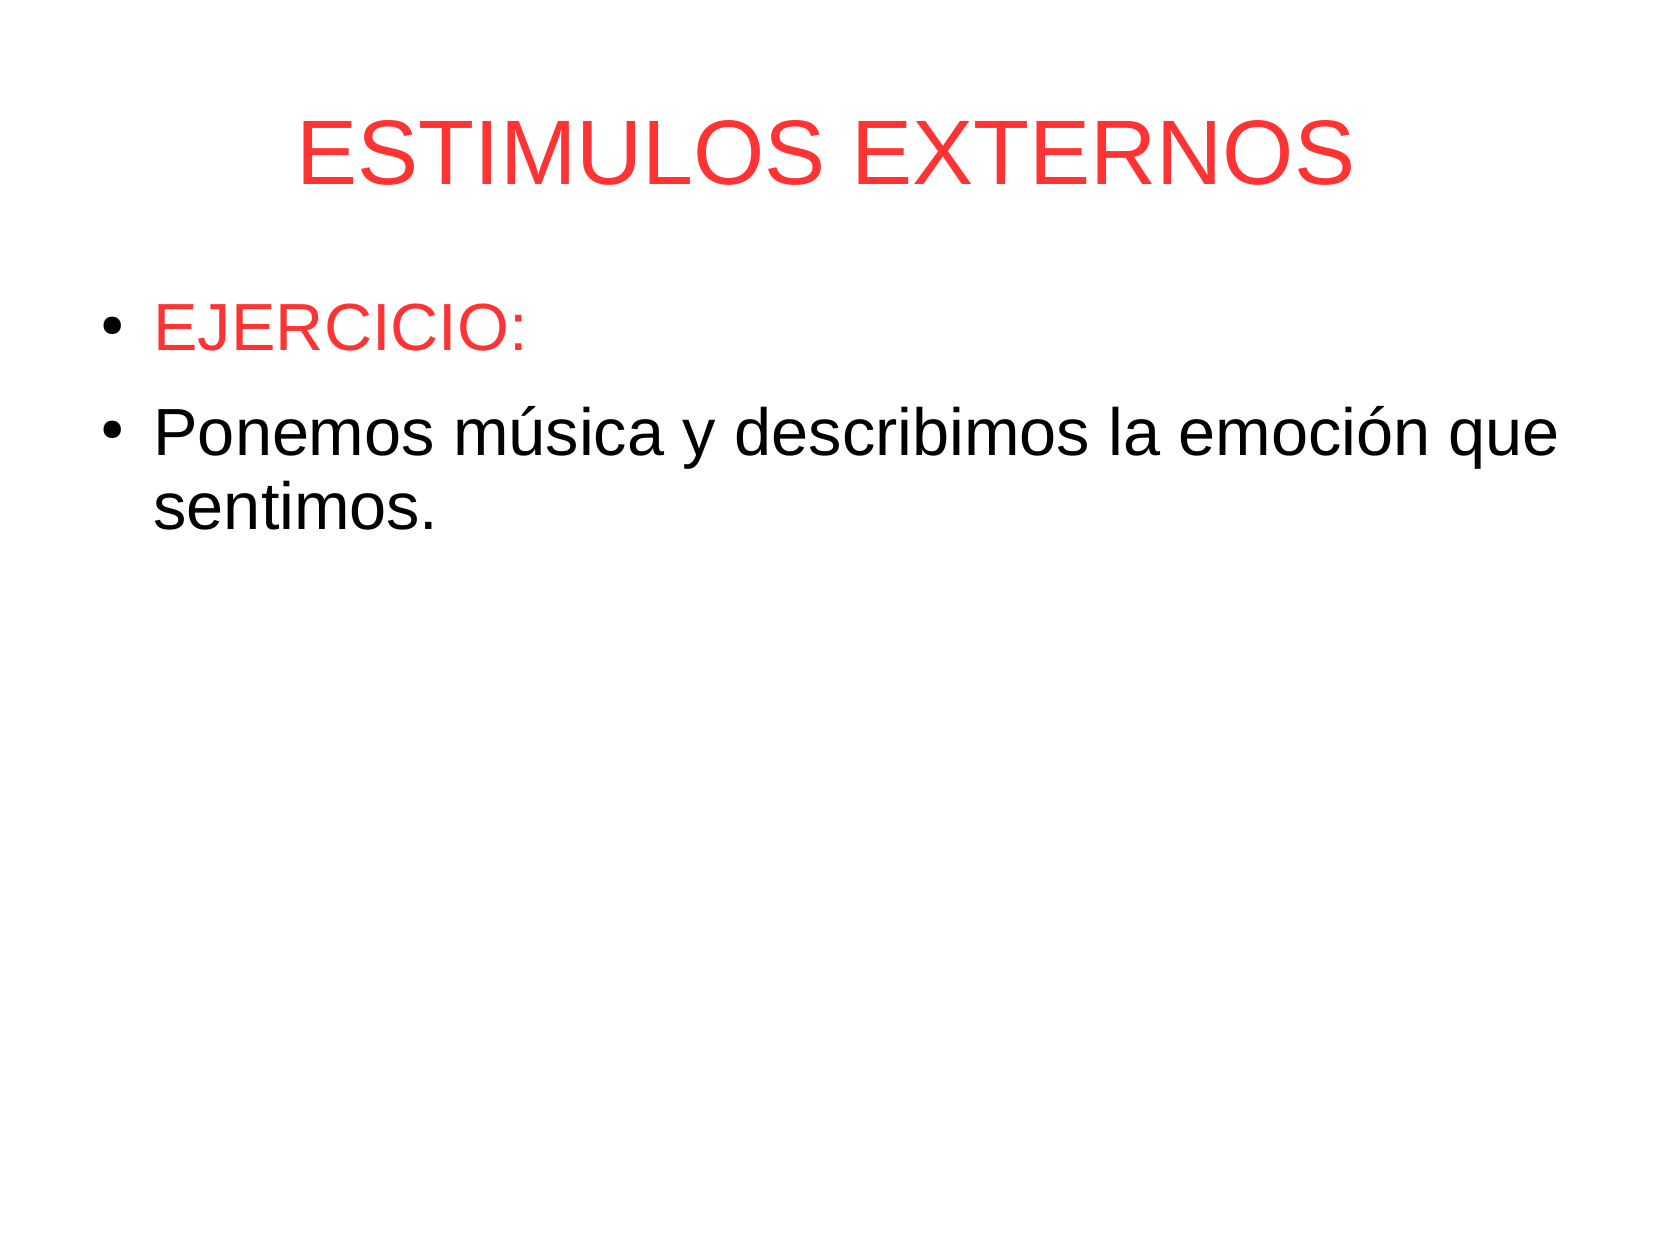

# ESTIMULOS EXTERNOS
EJERCICIO:
Ponemos música y describimos la emoción que sentimos.